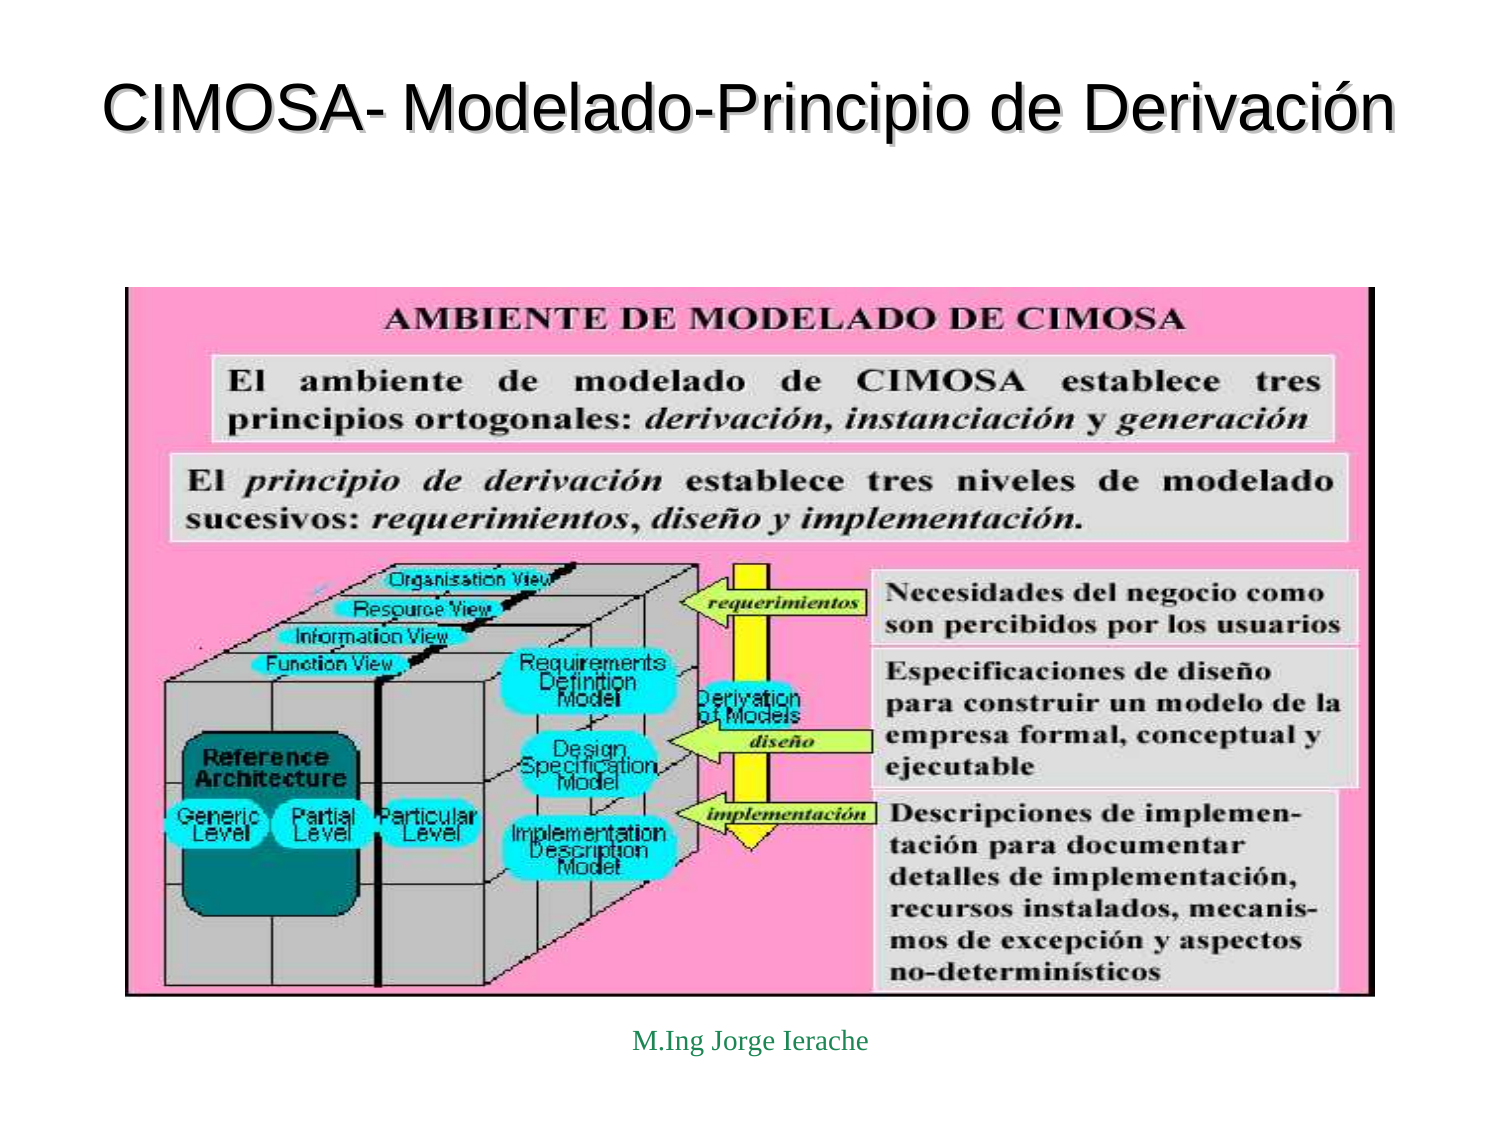

# CIMOSA-	Modelado-Principio de Derivación
M.Ing Jorge Ierache